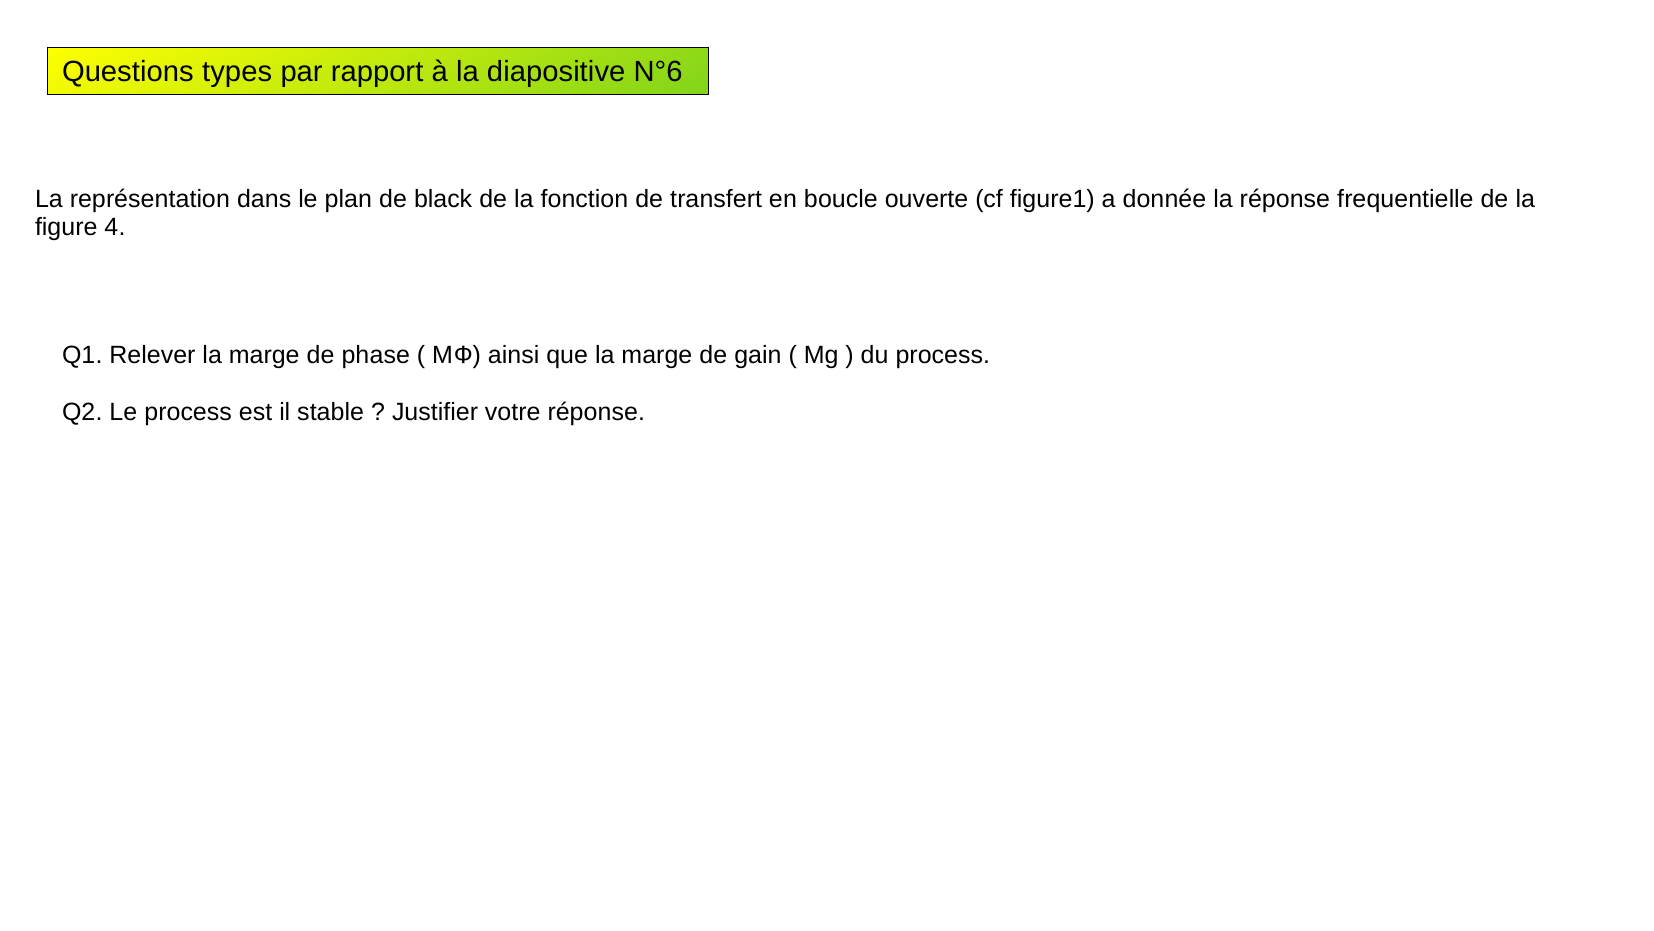

Questions types par rapport à la diapositive N°6
La représentation dans le plan de black de la fonction de transfert en boucle ouverte (cf figure1) a donnée la réponse frequentielle de la figure 4.
Q1. Relever la marge de phase ( MФ) ainsi que la marge de gain ( Mg ) du process.
Q2. Le process est il stable ? Justifier votre réponse.